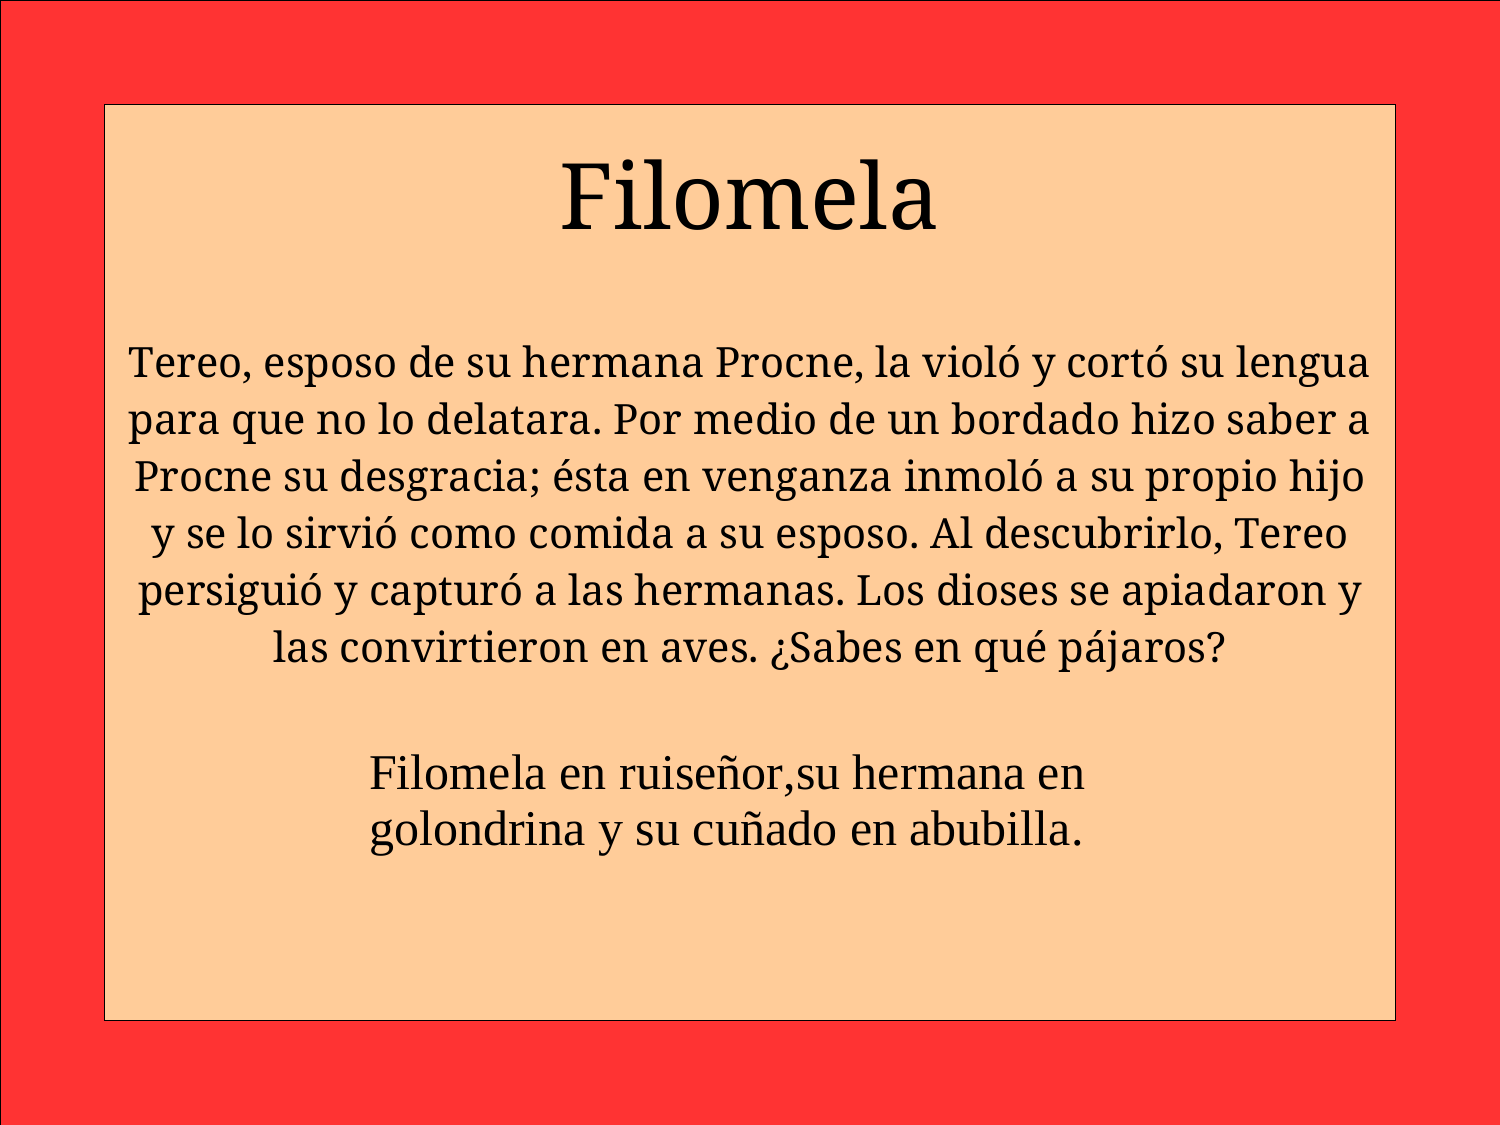

# Filomela
Tereo, esposo de su hermana Procne, la violó y cortó su lengua para que no lo delatara. Por medio de un bordado hizo saber a Procne su desgracia; ésta en venganza inmoló a su propio hijo y se lo sirvió como comida a su esposo. Al descubrirlo, Tereo persiguió y capturó a las hermanas. Los dioses se apiadaron y las convirtieron en aves. ¿Sabes en qué pájaros?
Filomela en ruiseñor,su hermana en golondrina y su cuñado en abubilla.